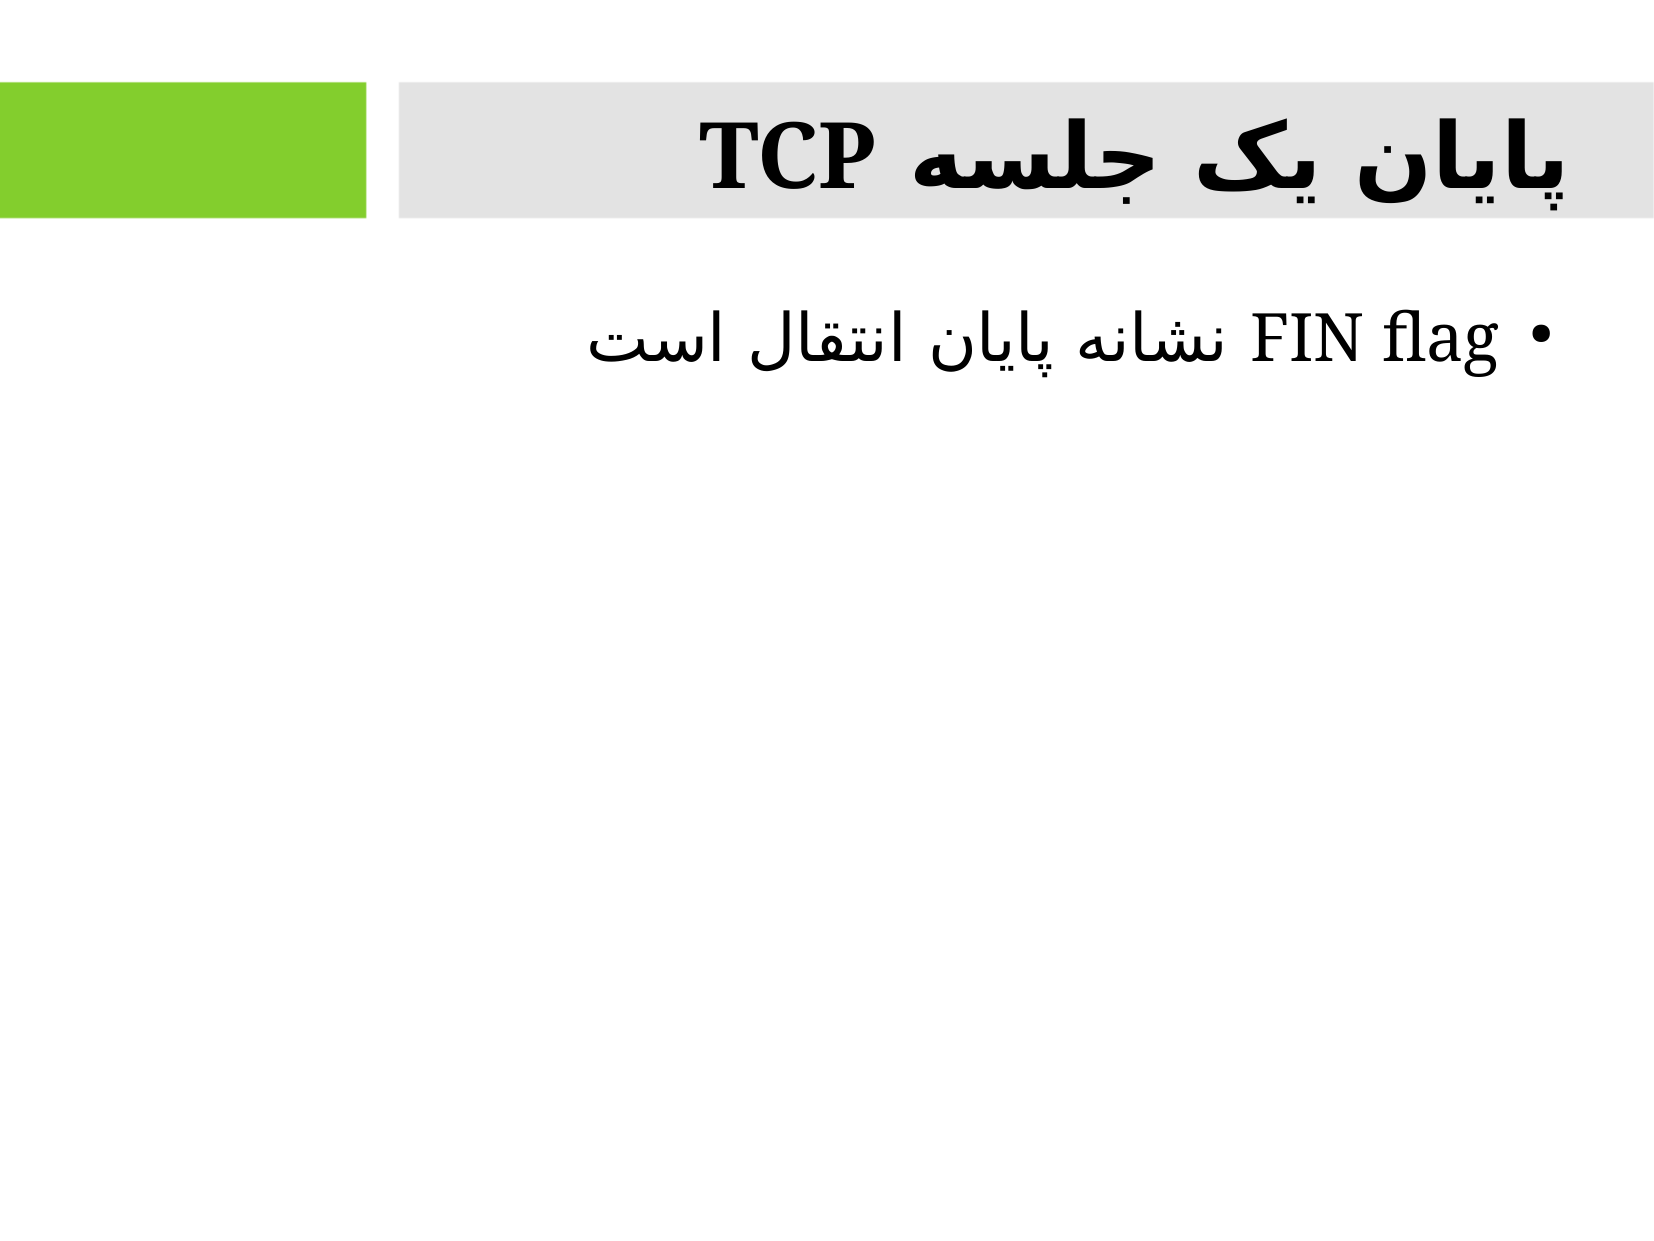

# پایان یک جلسه TCP
FIN flag نشانه پایان انتقال است